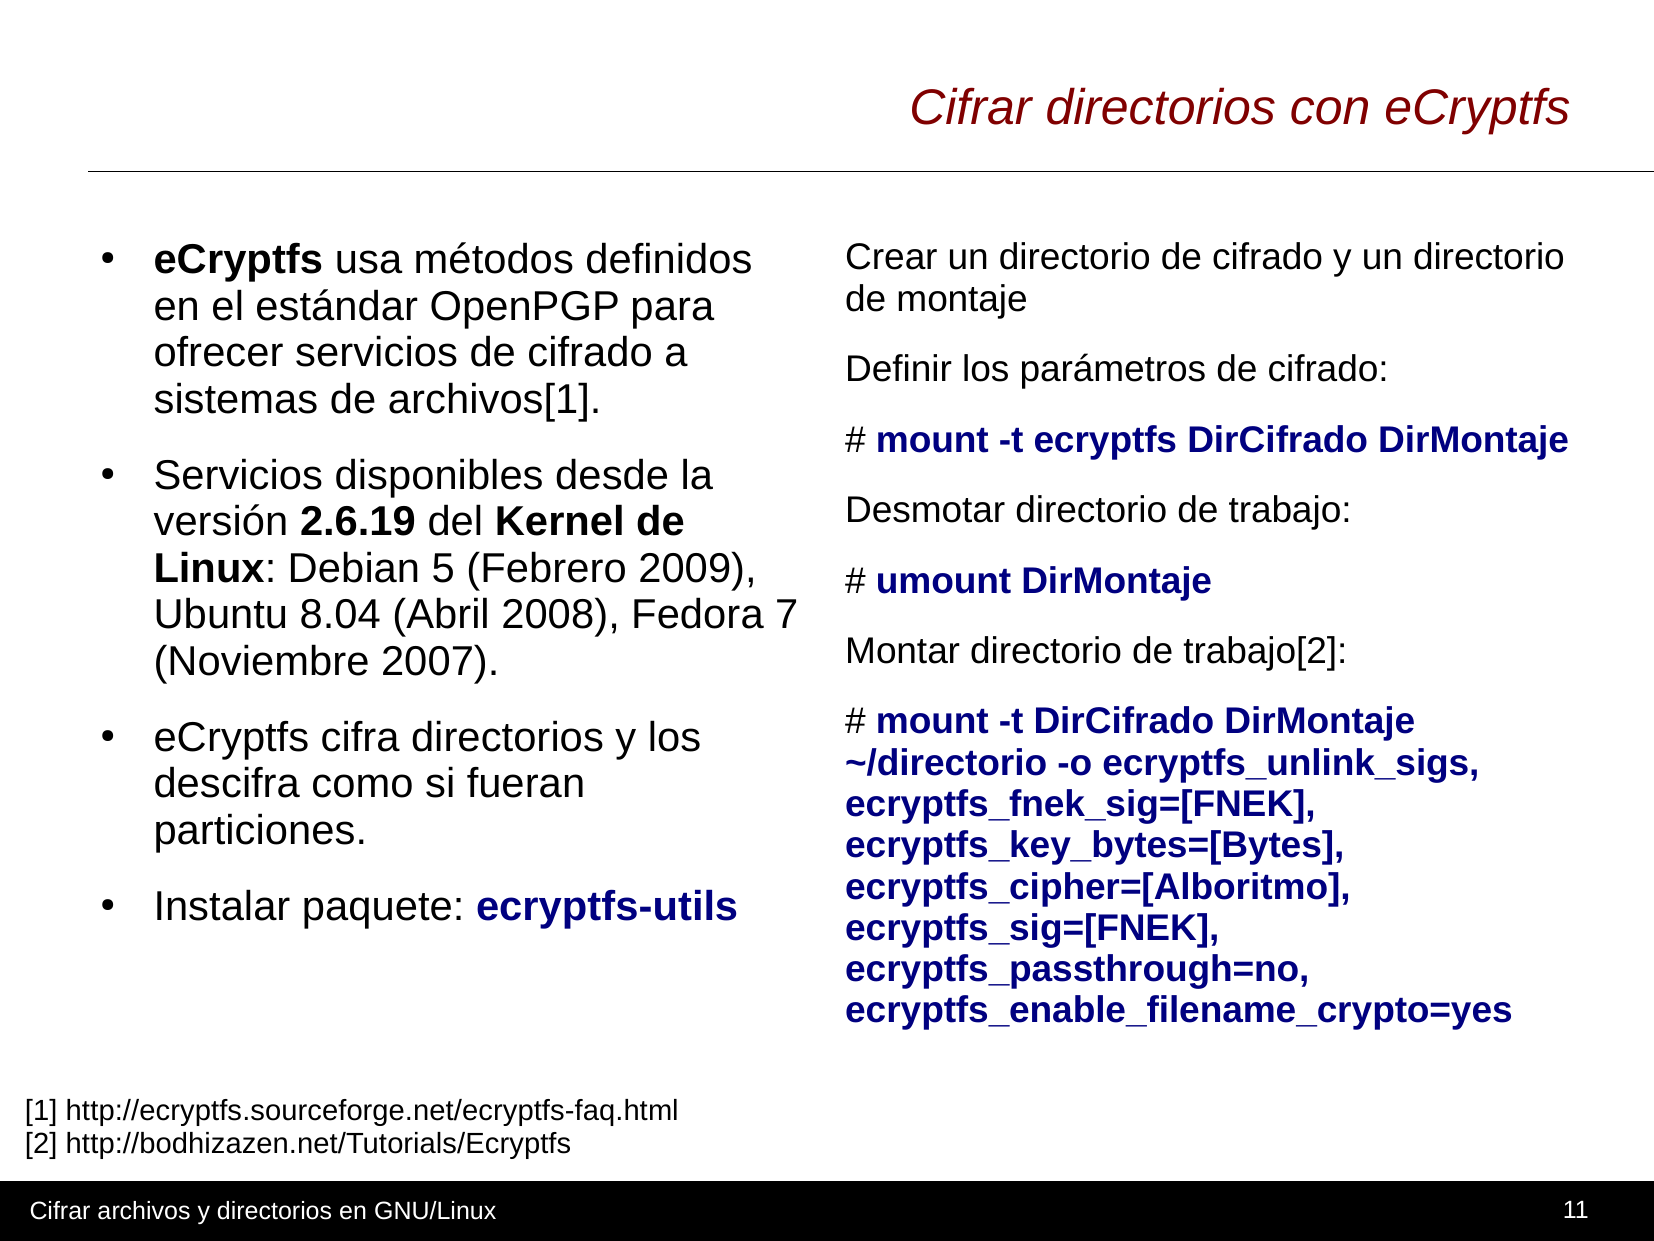

# Cifrar directorios con eCryptfs
eCryptfs usa métodos definidos en el estándar OpenPGP para ofrecer servicios de cifrado a sistemas de archivos[1].
Servicios disponibles desde la versión 2.6.19 del Kernel de Linux: Debian 5 (Febrero 2009), Ubuntu 8.04 (Abril 2008), Fedora 7 (Noviembre 2007).
eCryptfs cifra directorios y los descifra como si fueran particiones.
Instalar paquete: ecryptfs-utils
Crear un directorio de cifrado y un directorio de montaje
Definir los parámetros de cifrado:
# mount -t ecryptfs DirCifrado DirMontaje
Desmotar directorio de trabajo:
# umount DirMontaje
Montar directorio de trabajo[2]:
# mount -t DirCifrado DirMontaje ~/directorio -o ecryptfs_unlink_sigs, ecryptfs_fnek_sig=[FNEK], ecryptfs_key_bytes=[Bytes], ecryptfs_cipher=[Alboritmo], ecryptfs_sig=[FNEK], ecryptfs_passthrough=no, ecryptfs_enable_filename_crypto=yes
[1] http://ecryptfs.sourceforge.net/ecryptfs-faq.html
[2] http://bodhizazen.net/Tutorials/Ecryptfs
11